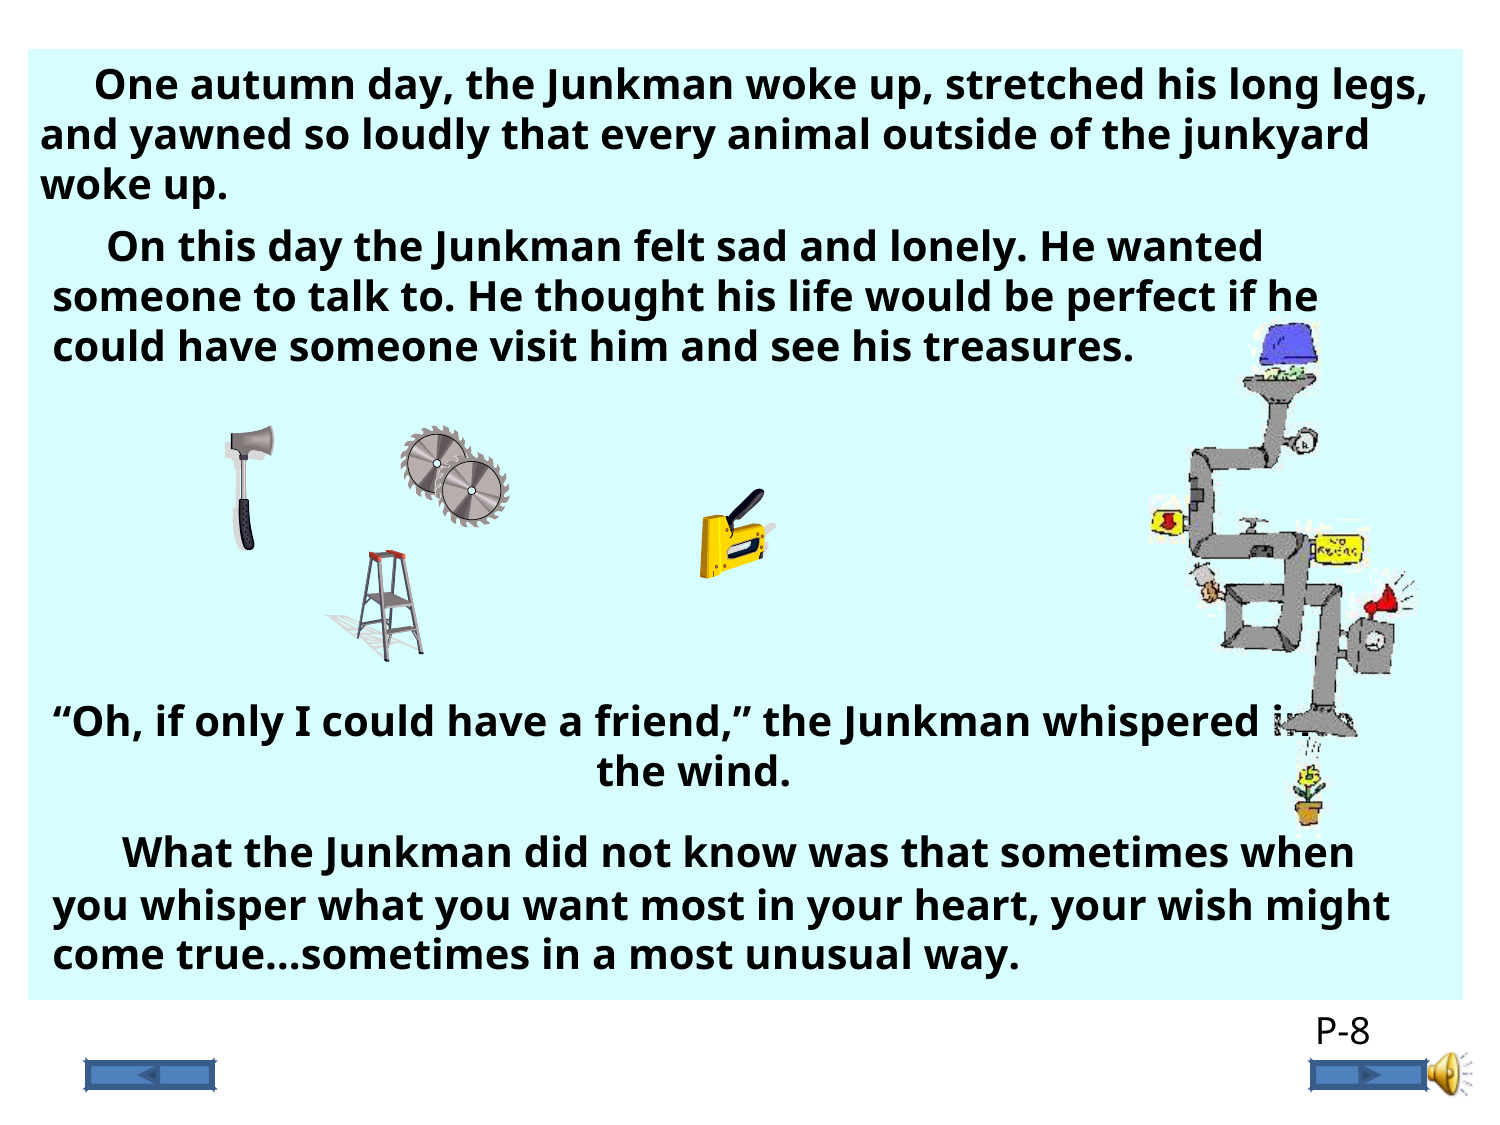

One autumn day, the Junkman woke up, stretched his long legs, and yawned so loudly that every animal outside of the junkyard woke up.
 On this day the Junkman felt sad and lonely. He wanted someone to talk to. He thought his life would be perfect if he could have someone visit him and see his treasures.
 “Oh, if only I could have a friend,” the Junkman whispered into the wind.
 What the Junkman did not know was that sometimes when you whisper what you want most in your heart, your wish might come true…sometimes in a most unusual way.
P-8